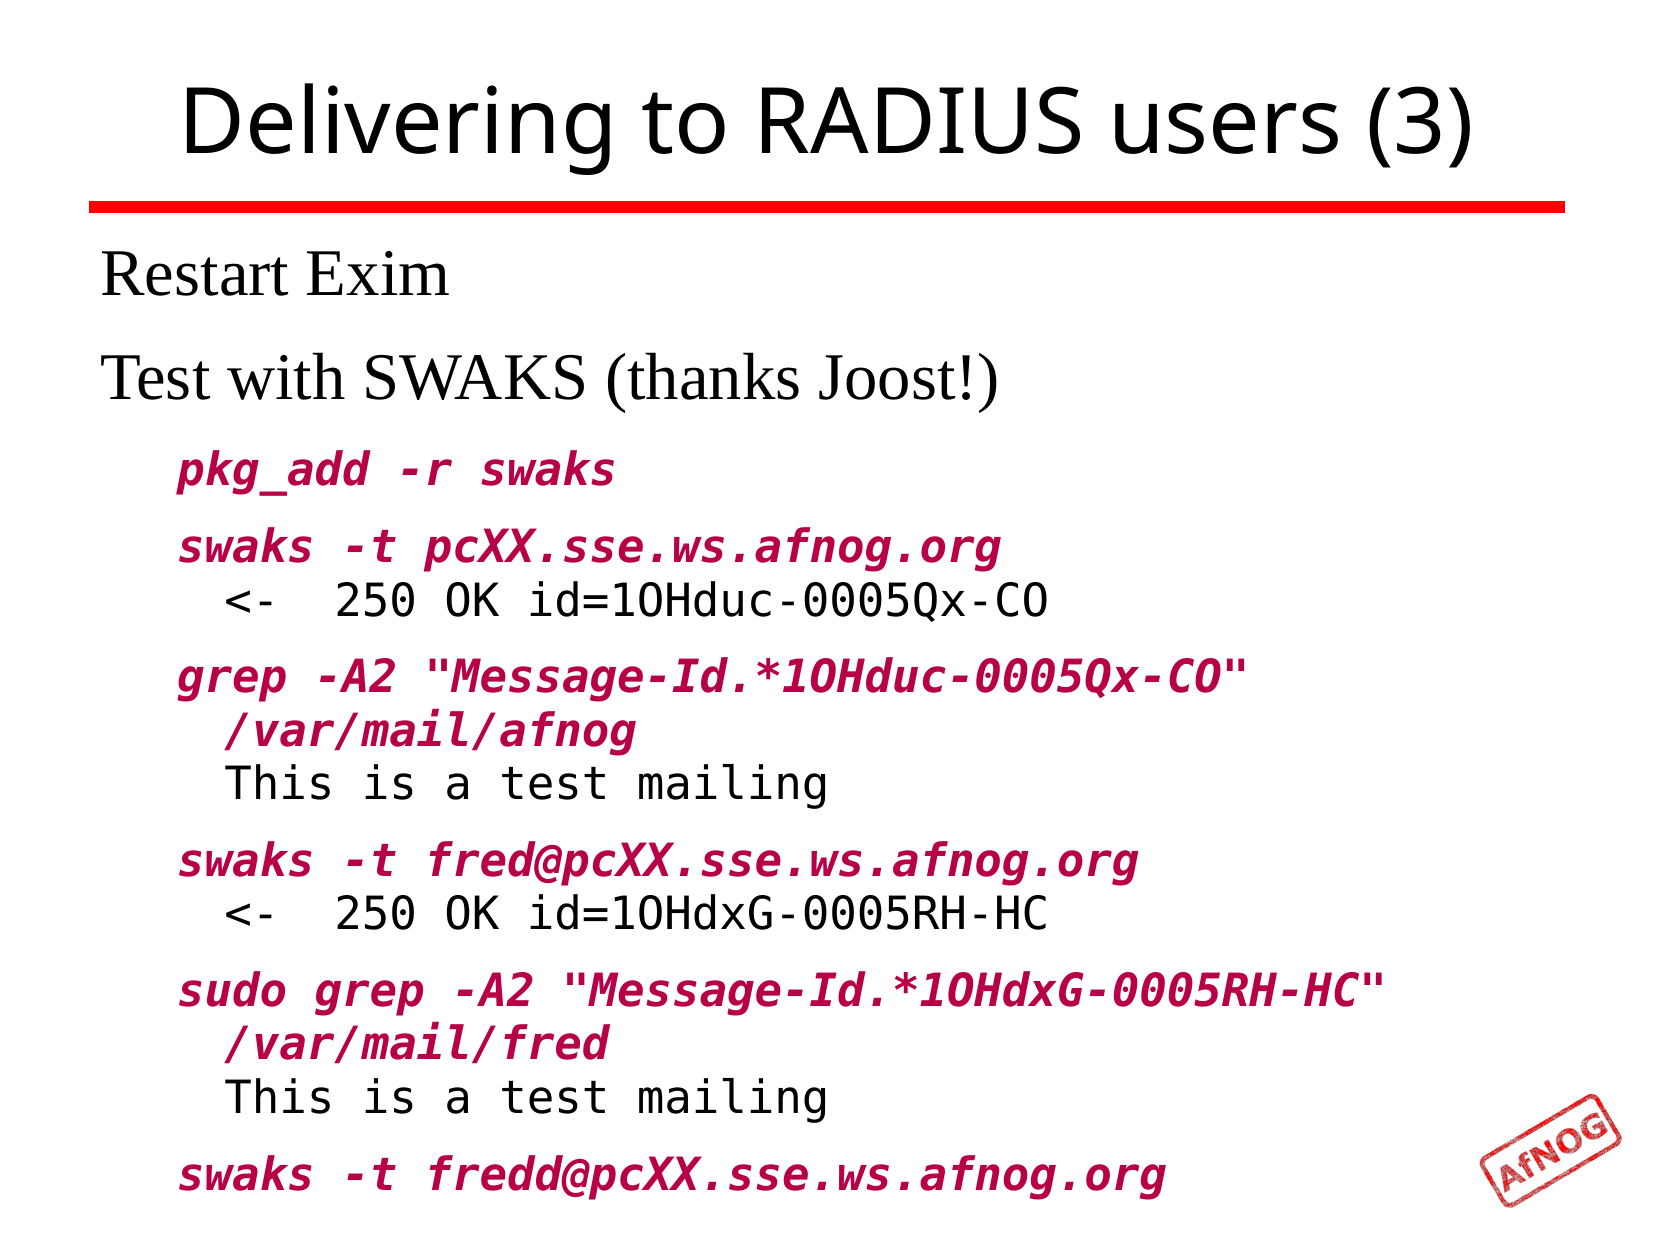

# Delivering to RADIUS users (3)
Restart Exim
Test with SWAKS (thanks Joost!)
pkg_add -r swaks
swaks -t pcXX.sse.ws.afnog.org
<- 250 OK id=1OHduc-0005Qx-CO
grep -A2 "Message-Id.*1OHduc-0005Qx-CO" /var/mail/afnog
This is a test mailing
swaks -t fred@pcXX.sse.ws.afnog.org
<- 250 OK id=1OHdxG-0005RH-HC
sudo grep -A2 "Message-Id.*1OHdxG-0005RH-HC" /var/mail/fred
This is a test mailing
swaks -t fredd@pcXX.sse.ws.afnog.org